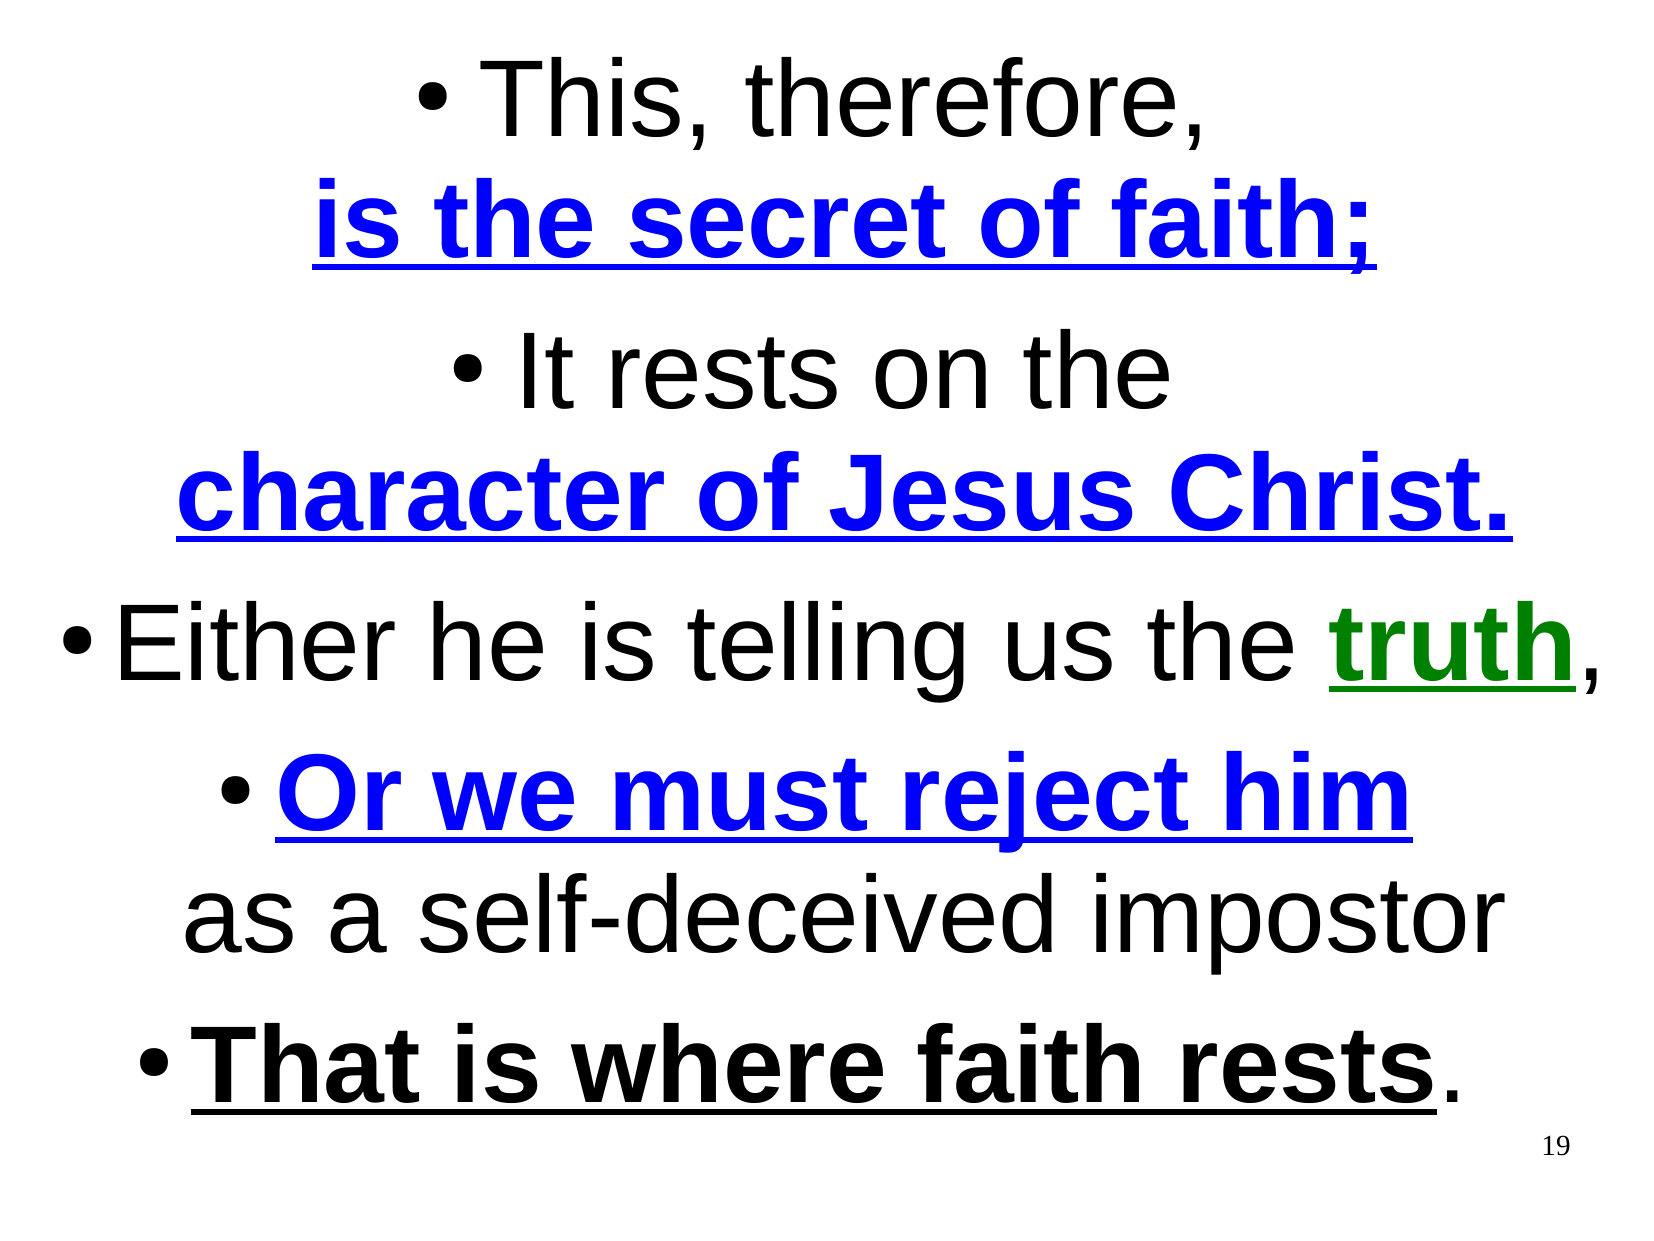

# This, therefore, is the secret of faith;
It rests on the
character of Jesus Christ.
Either he is telling us the truth,
Or we must reject him
as a self-deceived impostor
That is where faith rests.
19